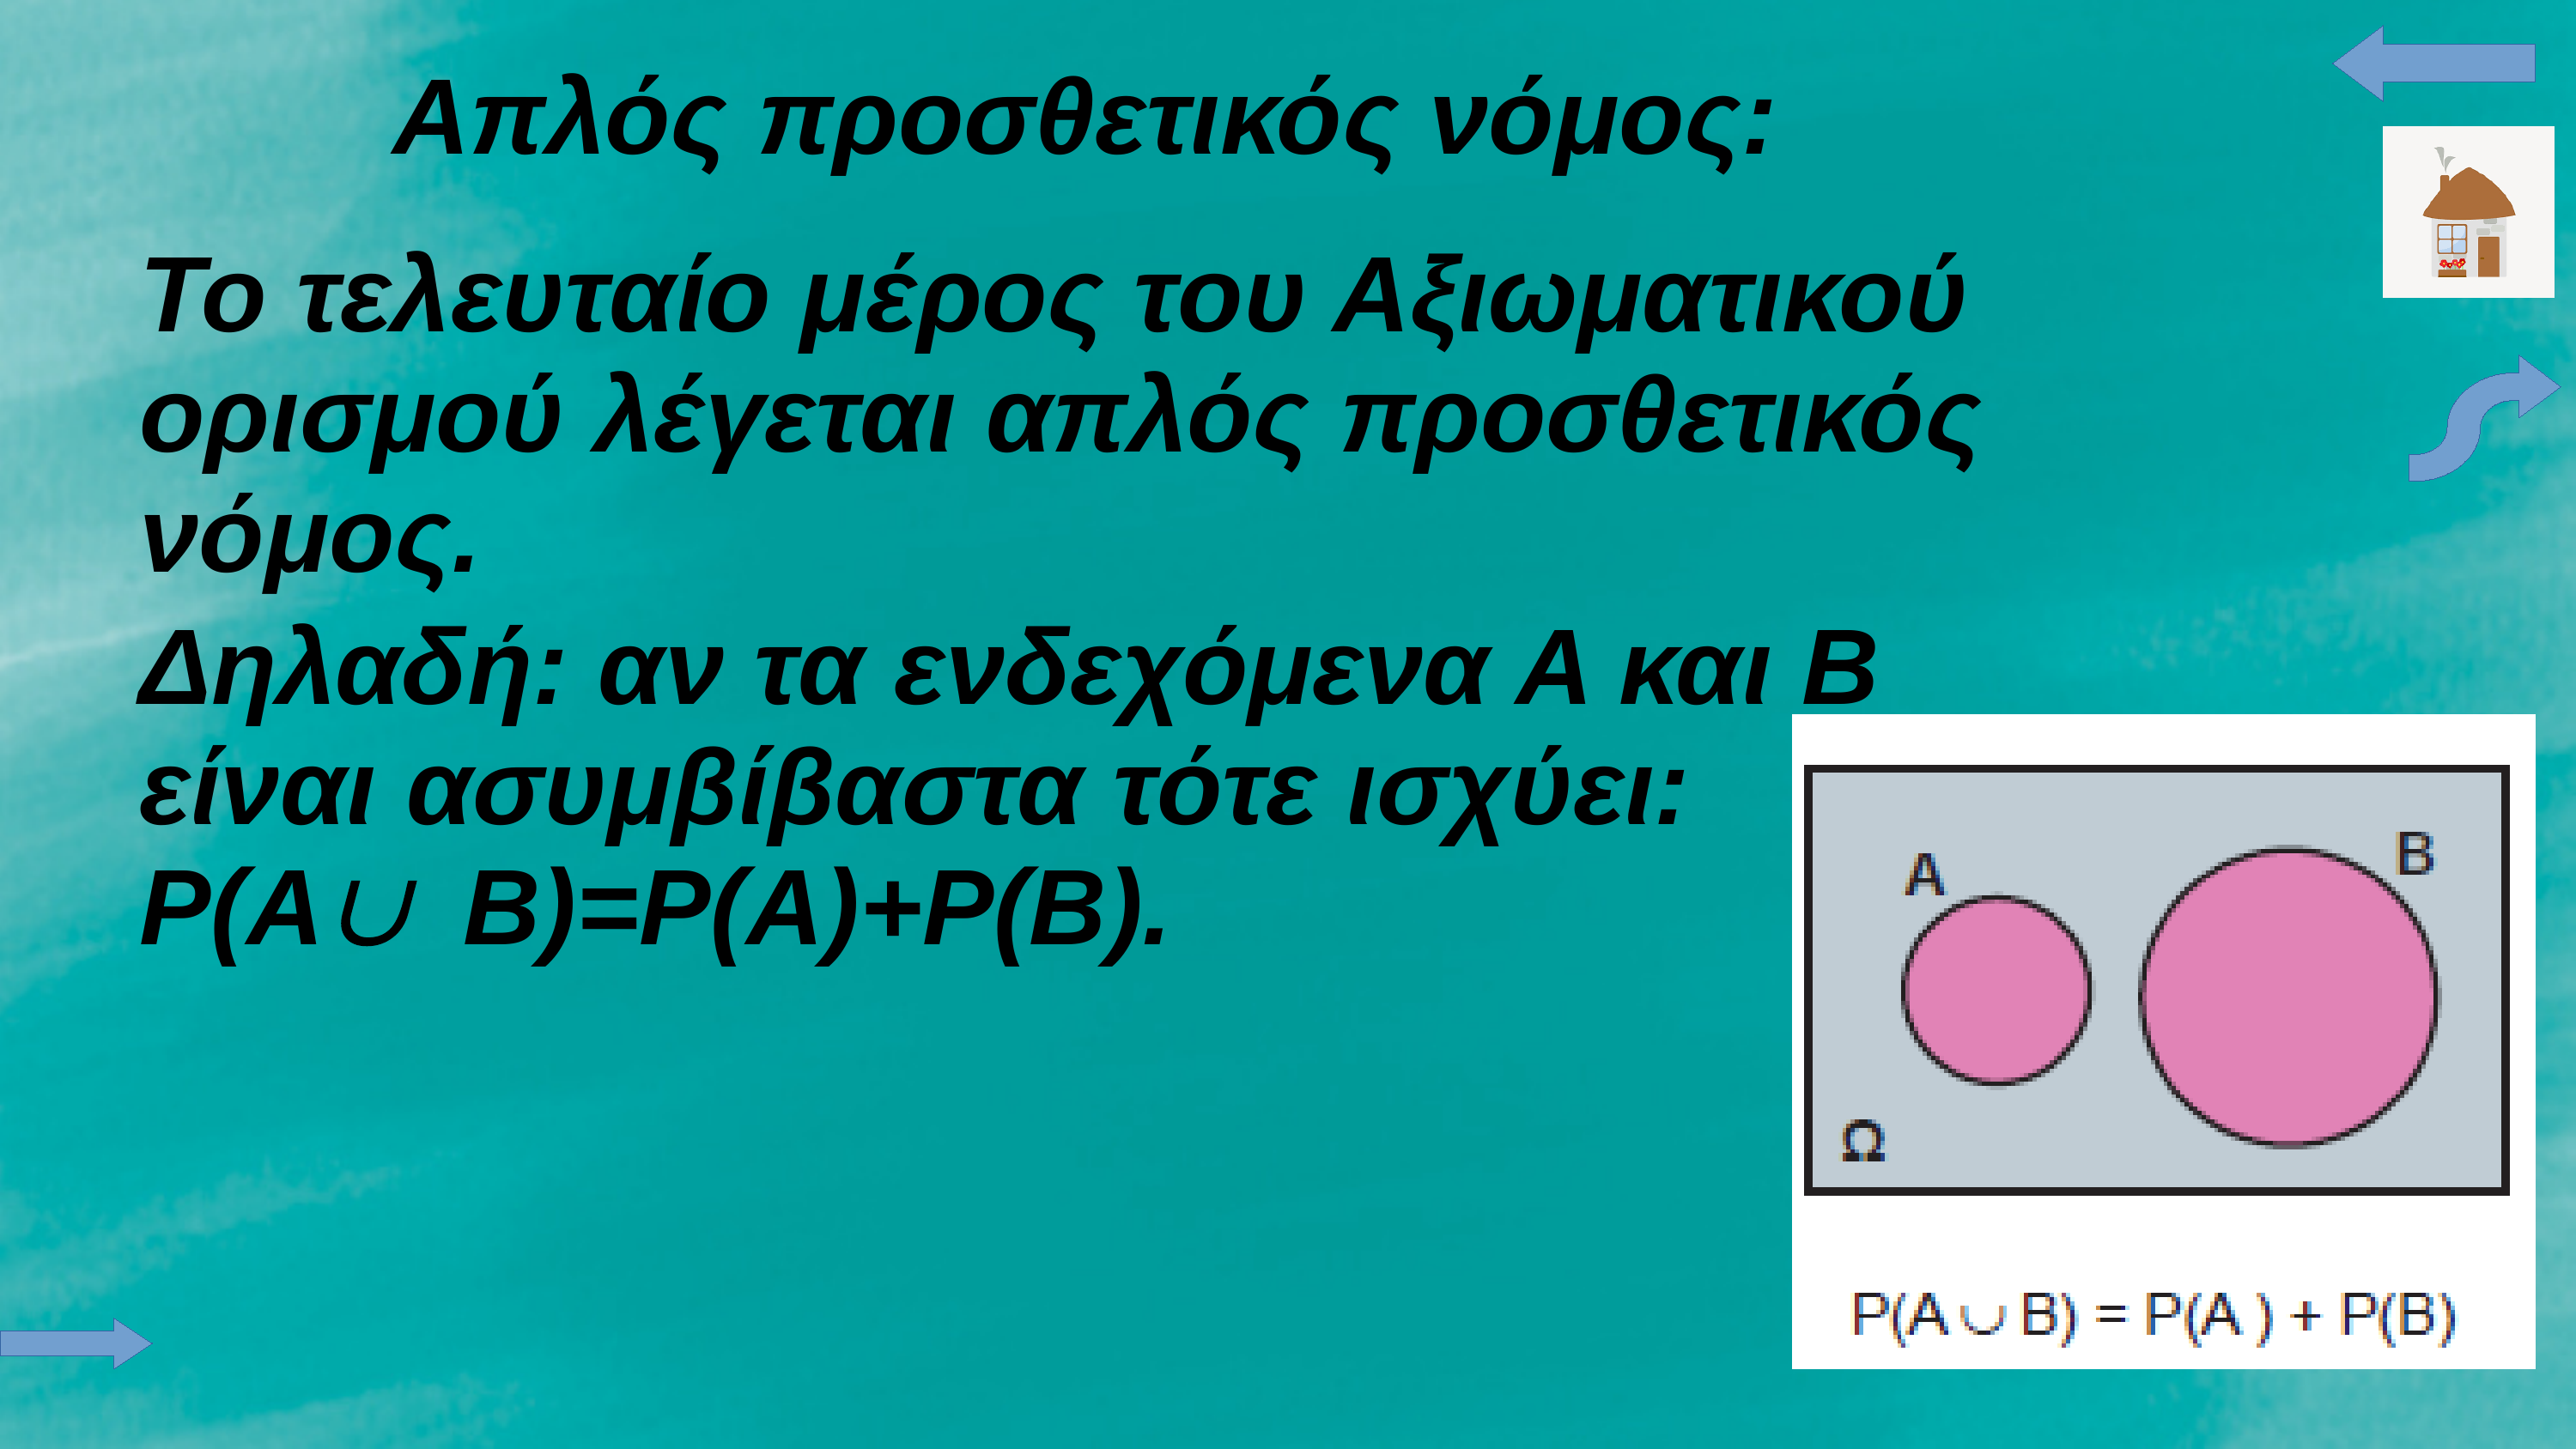

Απλός προσθετικός νόμος:
Το τελευταίο μέρος του Αξιωματικού ορισμού λέγεται απλός προσθετικός νόμος.
Δηλαδή: αν τα ενδεχόμενα Α και Β είναι ασυμβίβαστα τότε ισχύει:
Ρ(Α Β)=Ρ(Α)+Ρ(Β).